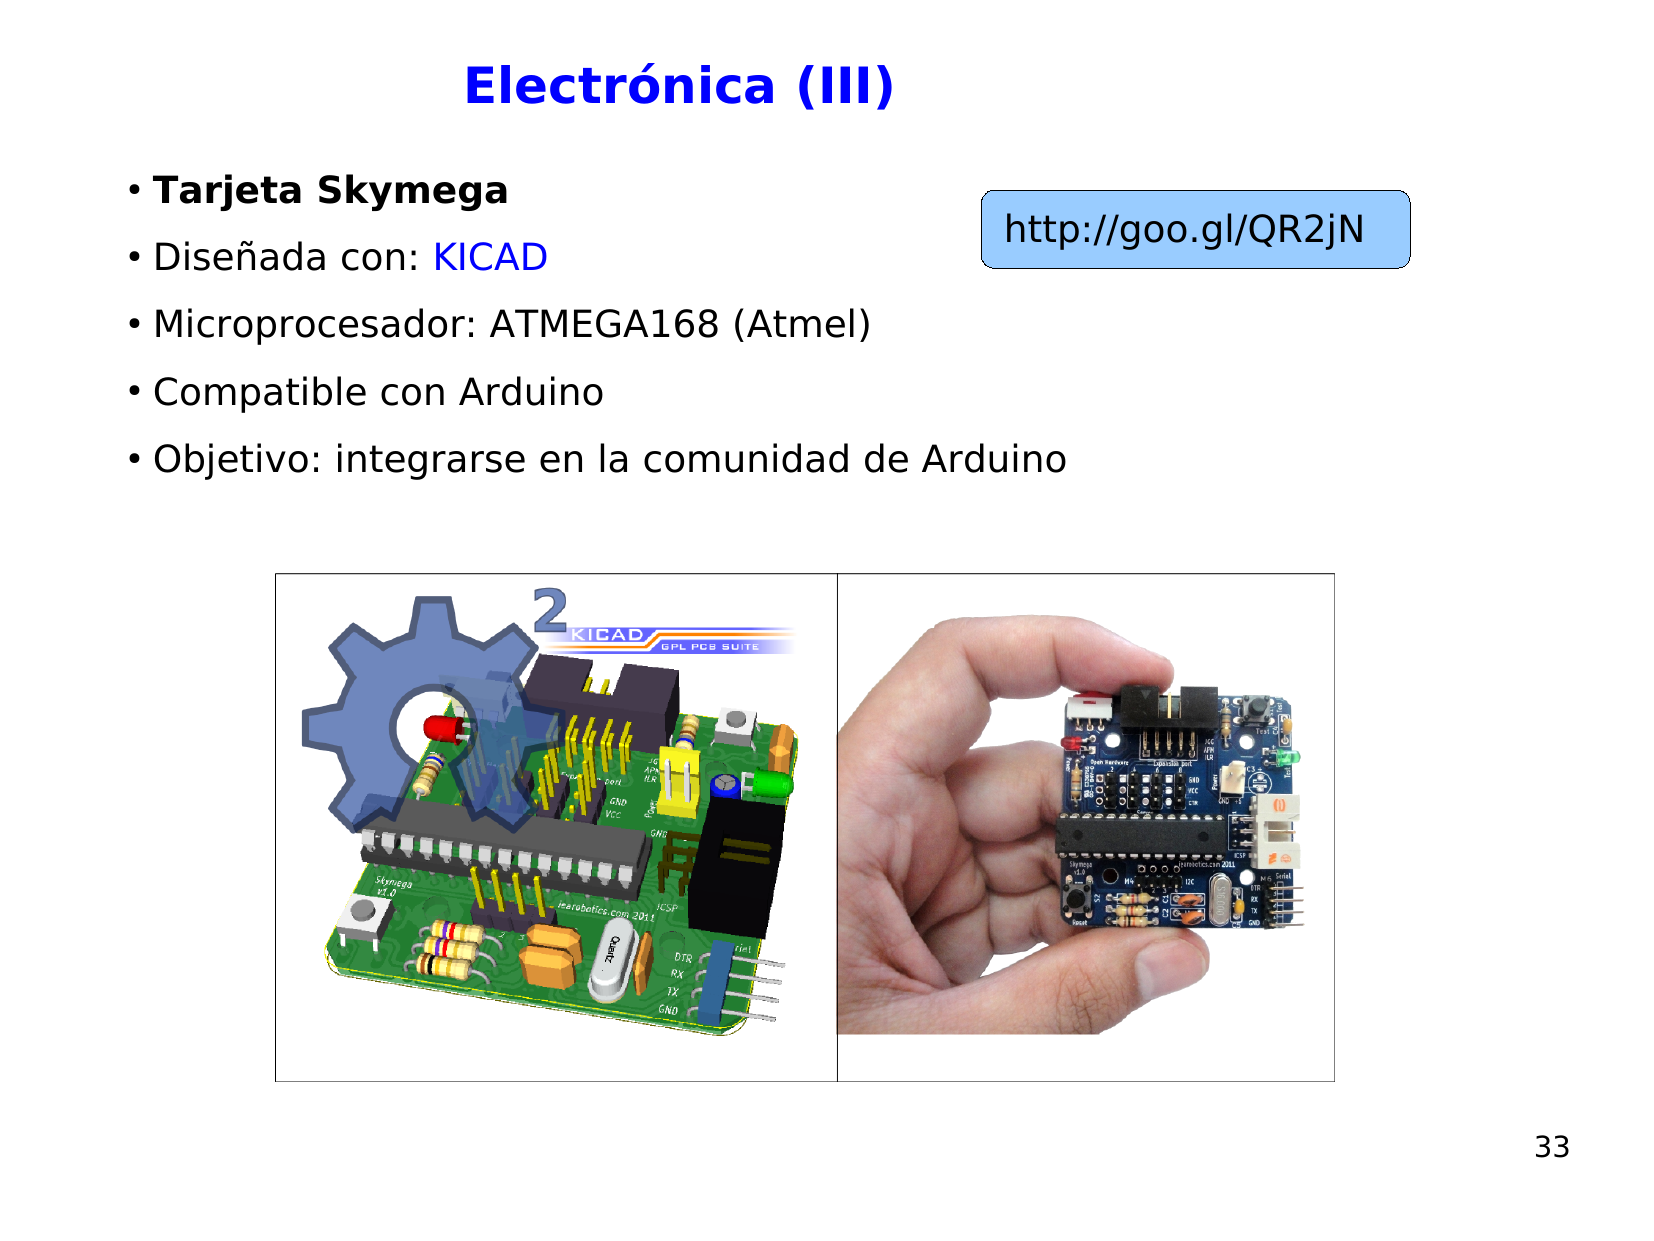

Electrónica (III)
 Tarjeta Skymega
 Diseñada con: KICAD
 Microprocesador: ATMEGA168 (Atmel)
 Compatible con Arduino
 Objetivo: integrarse en la comunidad de Arduino
http://goo.gl/QR2jN
33